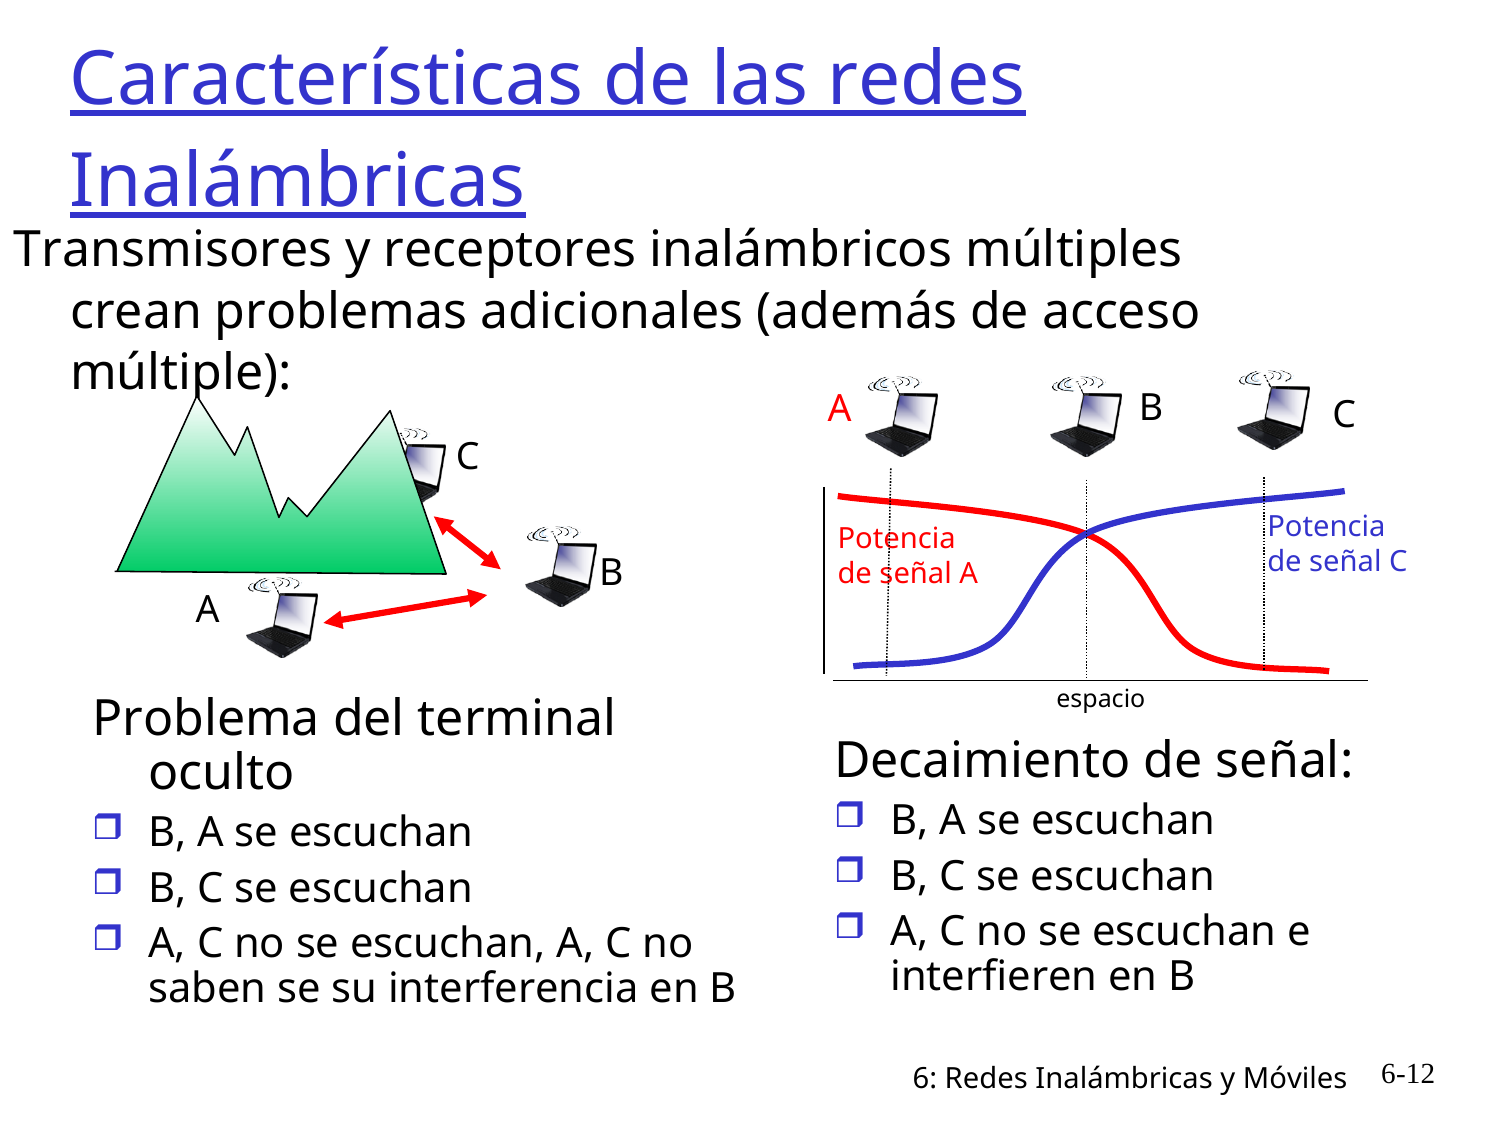

# Características de las redes Inalámbricas
Transmisores y receptores inalámbricos múltiples crean problemas adicionales (además de acceso múltiple):
B
A
C
Potencia
de señal C
Potencia
de señal A
espacio
C
B
A
Problema del terminal oculto
B, A se escuchan
B, C se escuchan
A, C no se escuchan, A, C no saben se su interferencia en B
Decaimiento de señal:
B, A se escuchan
B, C se escuchan
A, C no se escuchan e interfieren en B
12